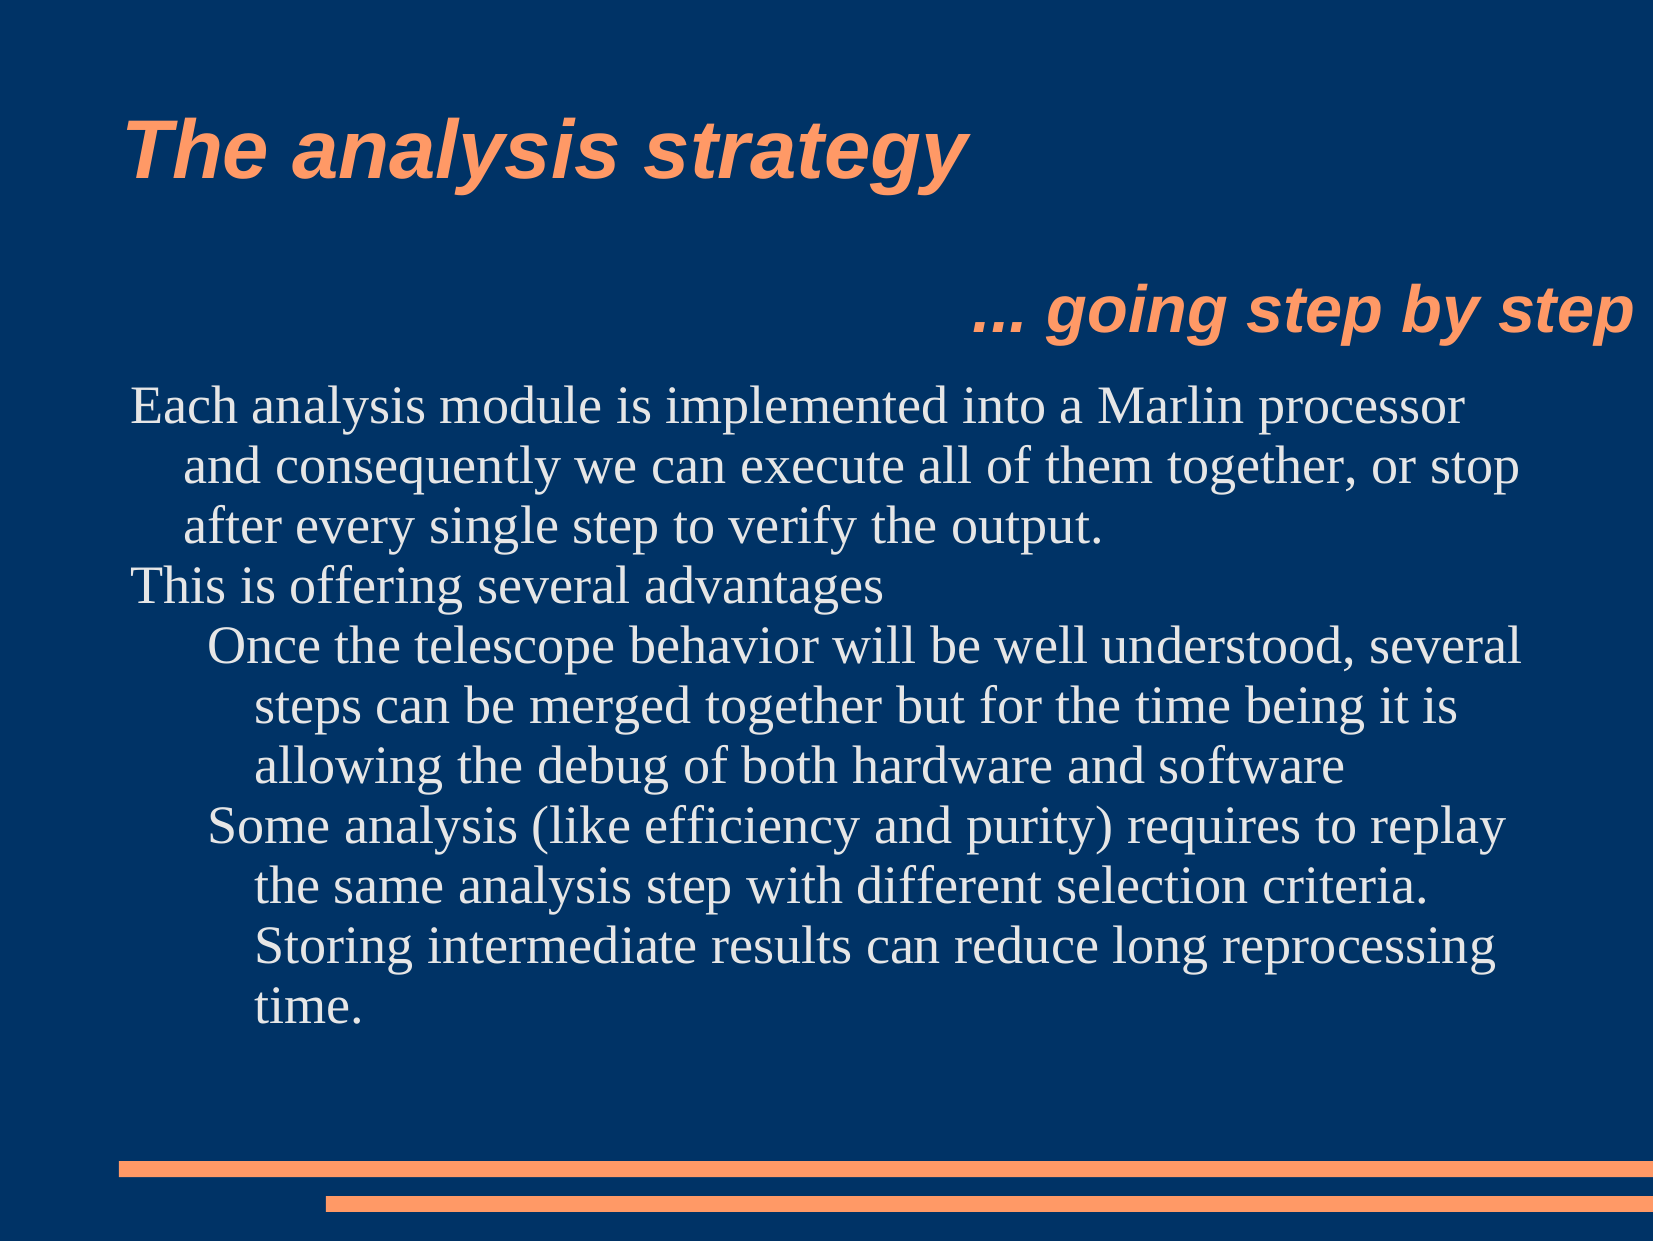

# The analysis strategy
... going step by step
Each analysis module is implemented into a Marlin processor and consequently we can execute all of them together, or stop after every single step to verify the output.
This is offering several advantages
Once the telescope behavior will be well understood, several steps can be merged together but for the time being it is allowing the debug of both hardware and software
Some analysis (like efficiency and purity) requires to replay the same analysis step with different selection criteria. Storing intermediate results can reduce long reprocessing time.